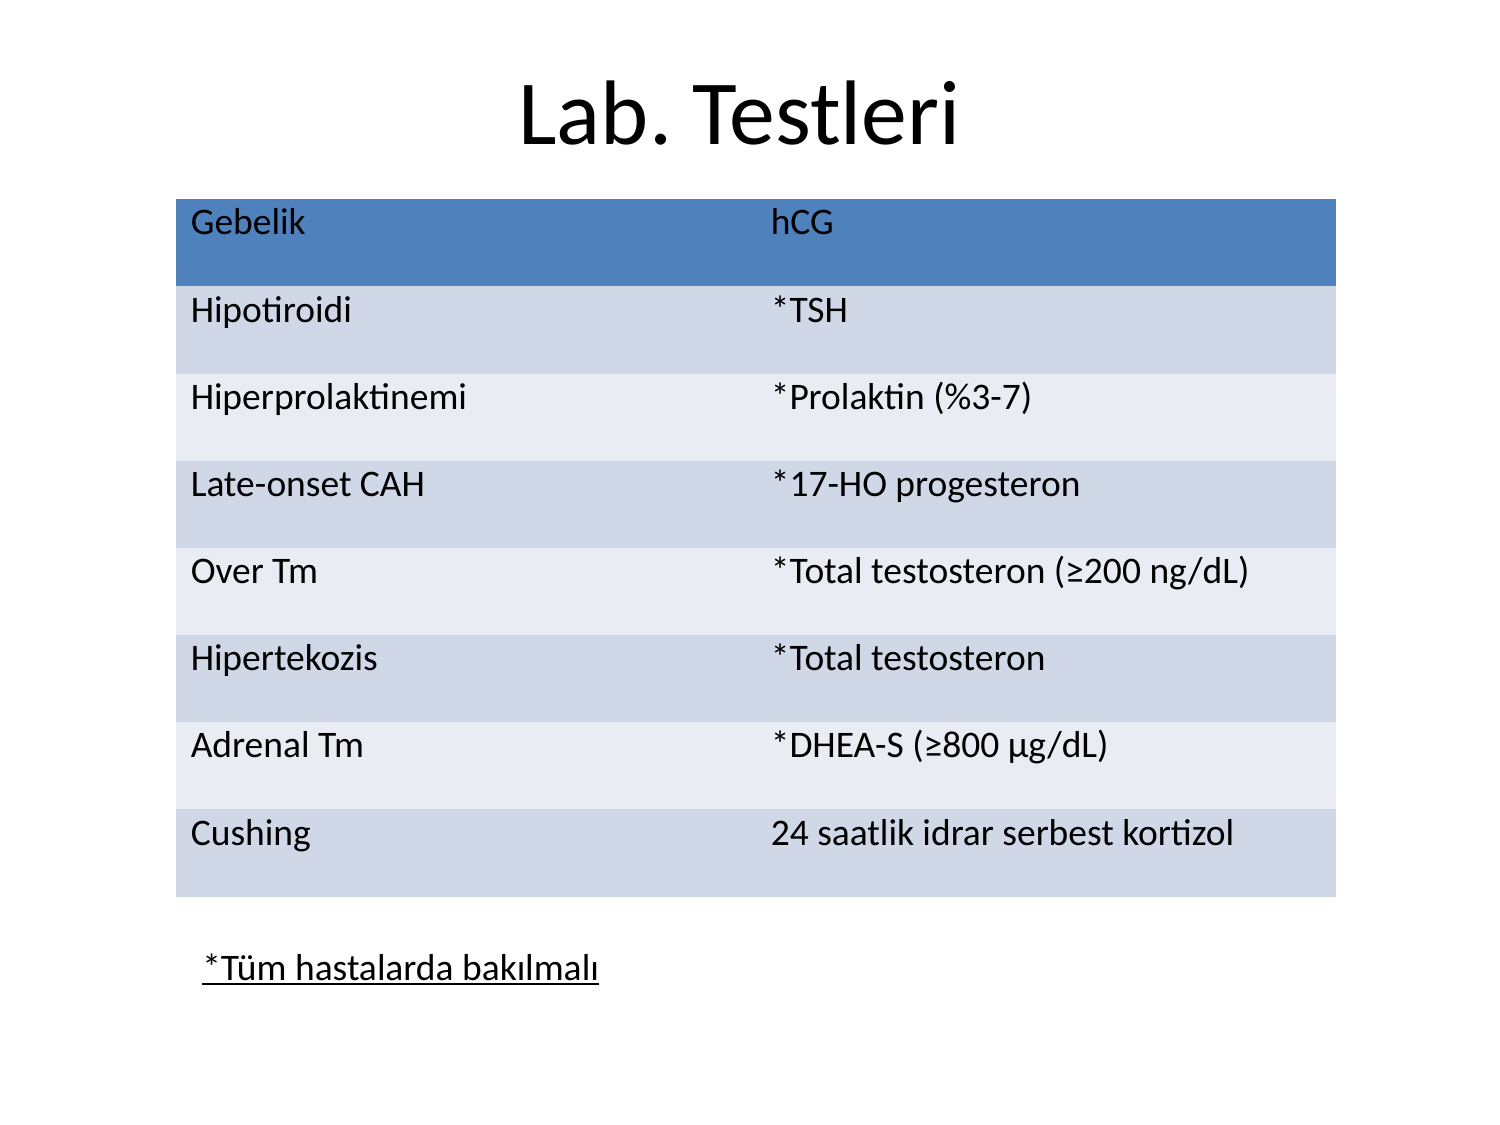

# Lab. Testleri
| Gebelik | hCG |
| --- | --- |
| Hipotiroidi | \*TSH |
| Hiperprolaktinemi | \*Prolaktin (%3-7) |
| Late-onset CAH | \*17-HO progesteron |
| Over Tm | \*Total testosteron (≥200 ng/dL) |
| Hipertekozis | \*Total testosteron |
| Adrenal Tm | \*DHEA-S (≥800 µg/dL) |
| Cushing | 24 saatlik idrar serbest kortizol |
*Tüm hastalarda bakılmalı